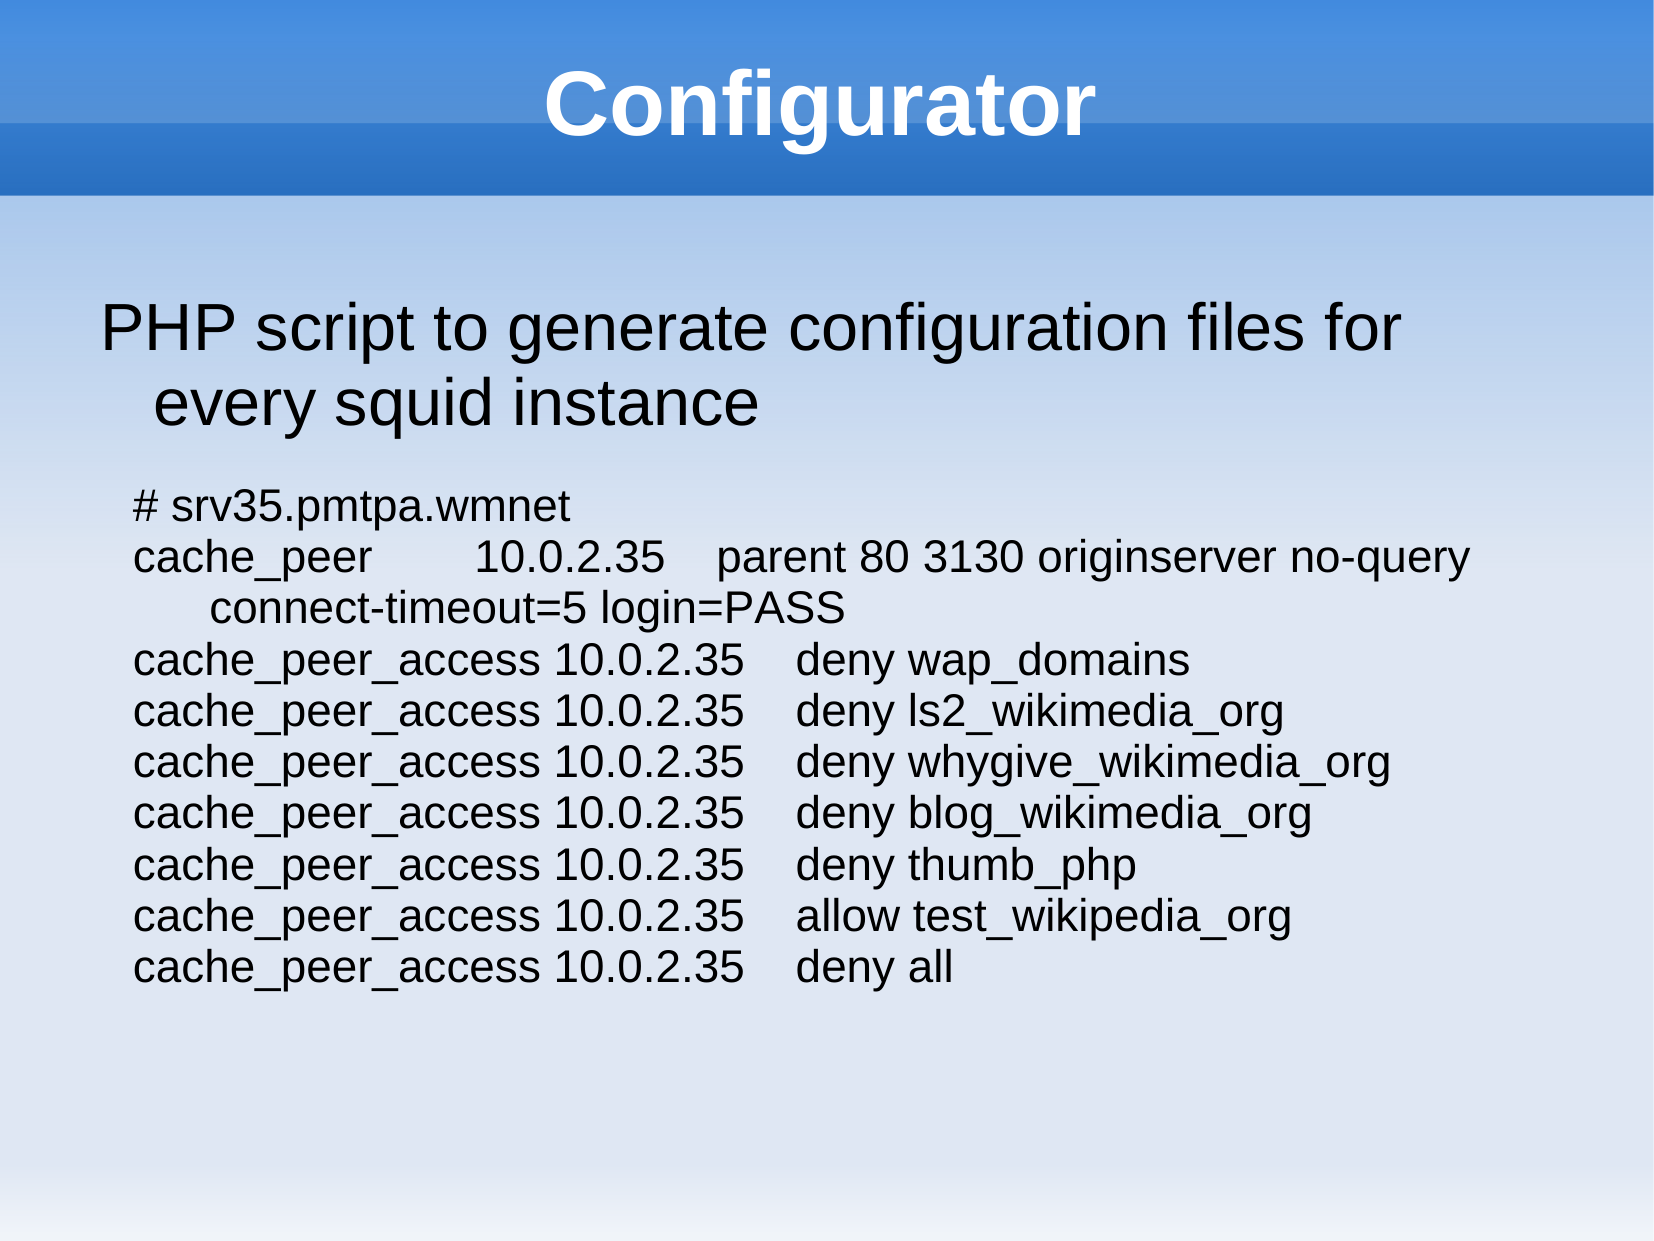

# Configurator
PHP script to generate configuration files for every squid instance
# srv35.pmtpa.wmnet
cache_peer 10.0.2.35 parent 80 3130 originserver no-query
 connect-timeout=5 login=PASS
cache_peer_access 10.0.2.35 deny wap_domains
cache_peer_access 10.0.2.35 deny ls2_wikimedia_org
cache_peer_access 10.0.2.35 deny whygive_wikimedia_org
cache_peer_access 10.0.2.35 deny blog_wikimedia_org
cache_peer_access 10.0.2.35 deny thumb_php
cache_peer_access 10.0.2.35 allow test_wikipedia_org
cache_peer_access 10.0.2.35 deny all